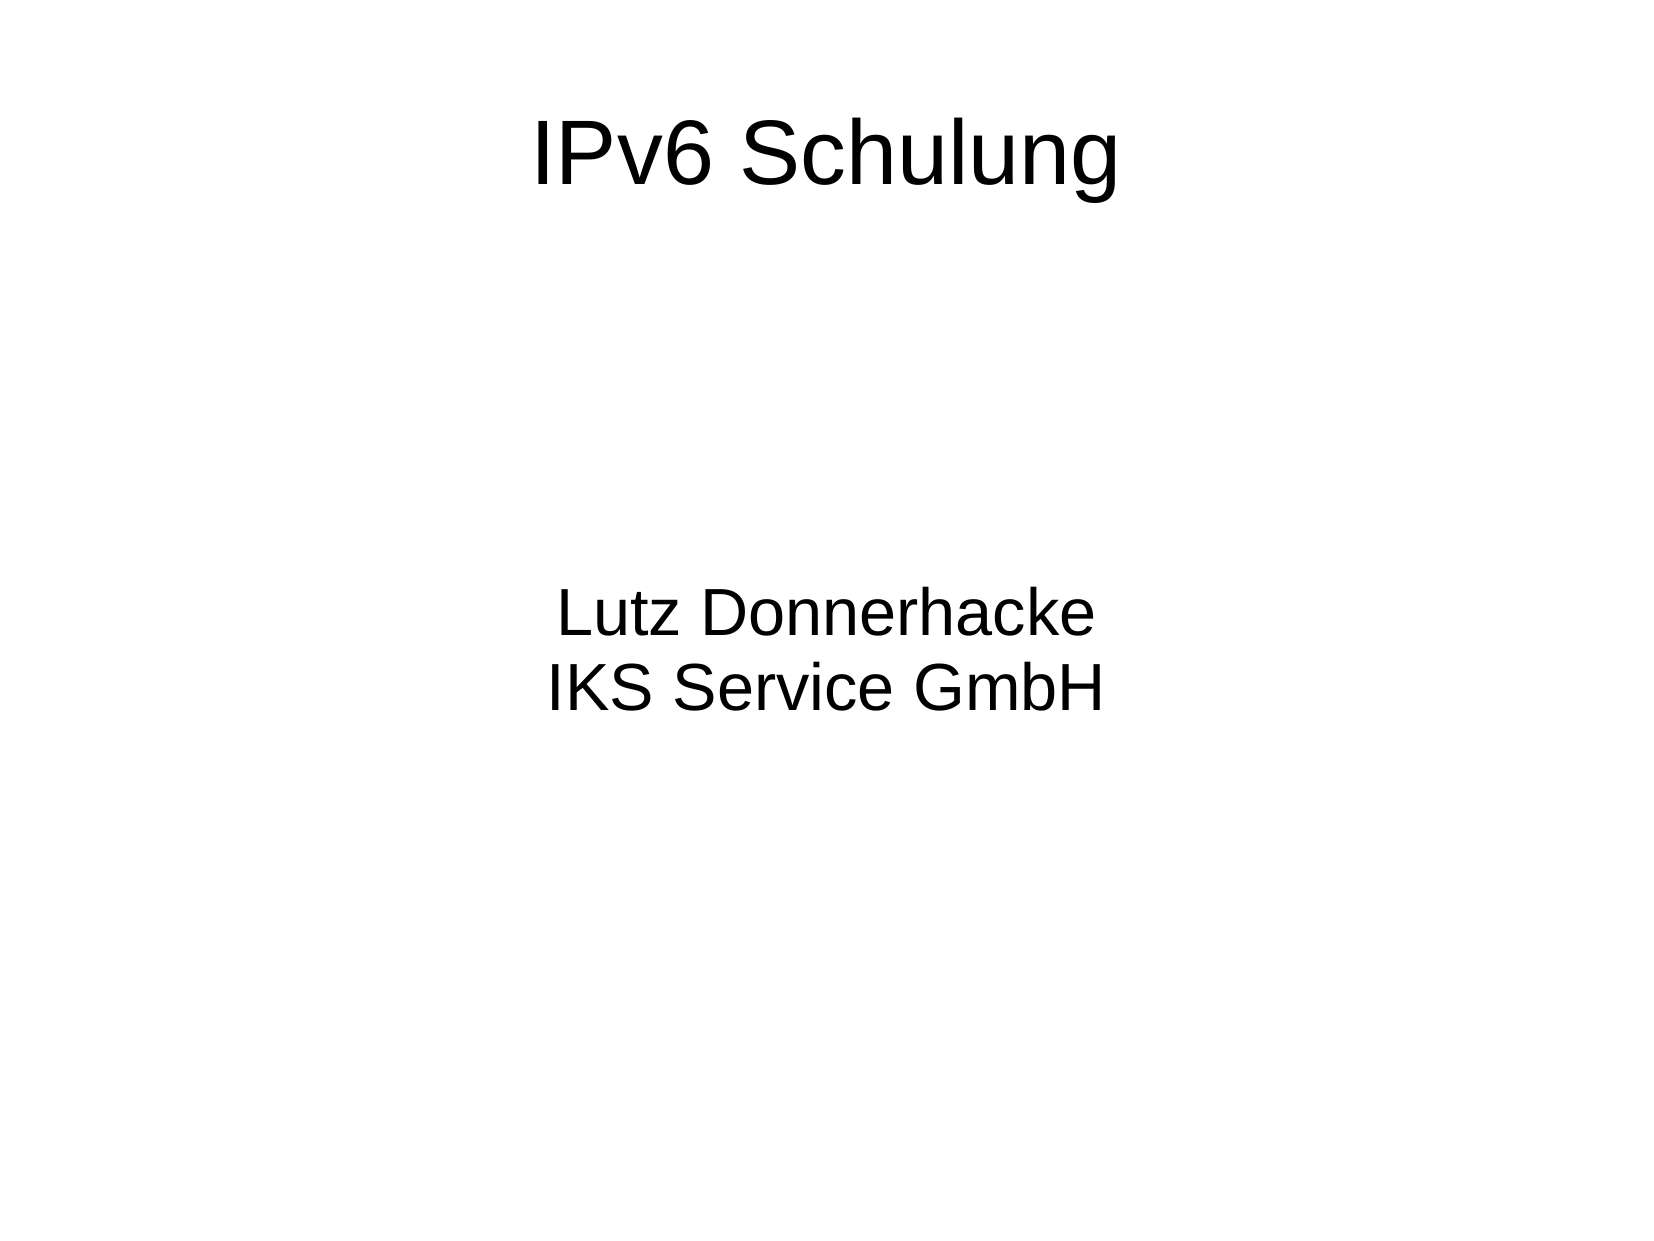

# IPv6 Schulung
Lutz Donnerhacke
IKS Service GmbH